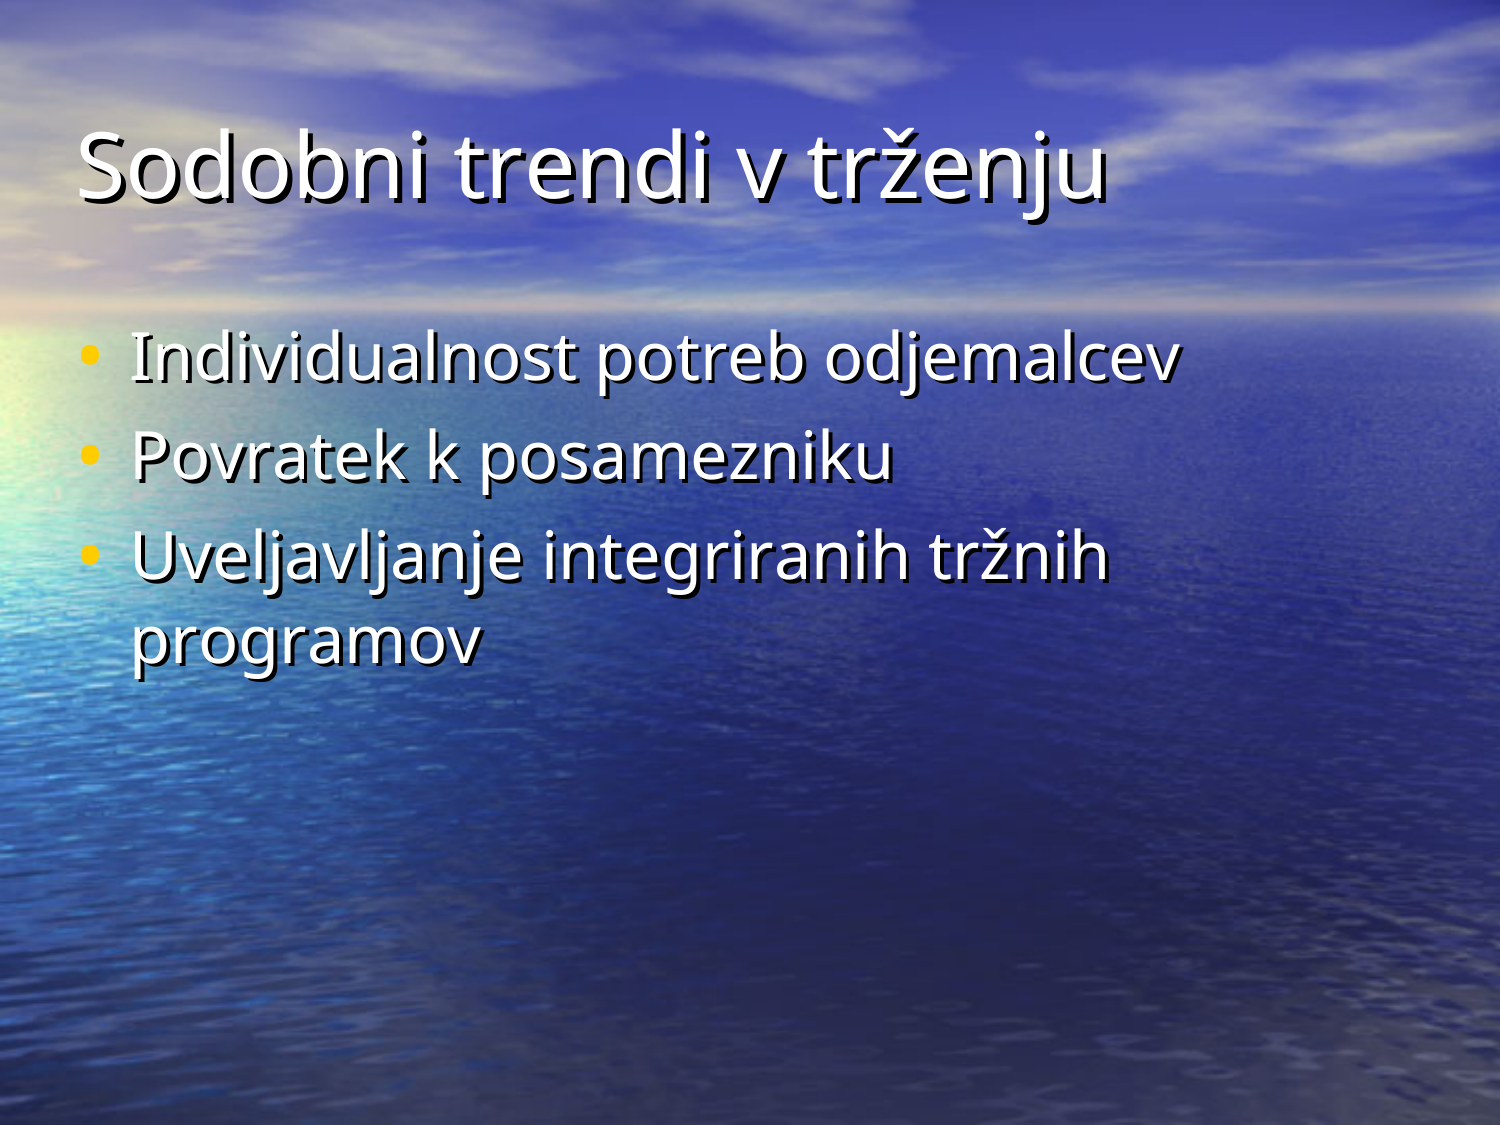

# Sodobni trendi v trženju
Individualnost potreb odjemalcev
Povratek k posamezniku
Uveljavljanje integriranih tržnih programov